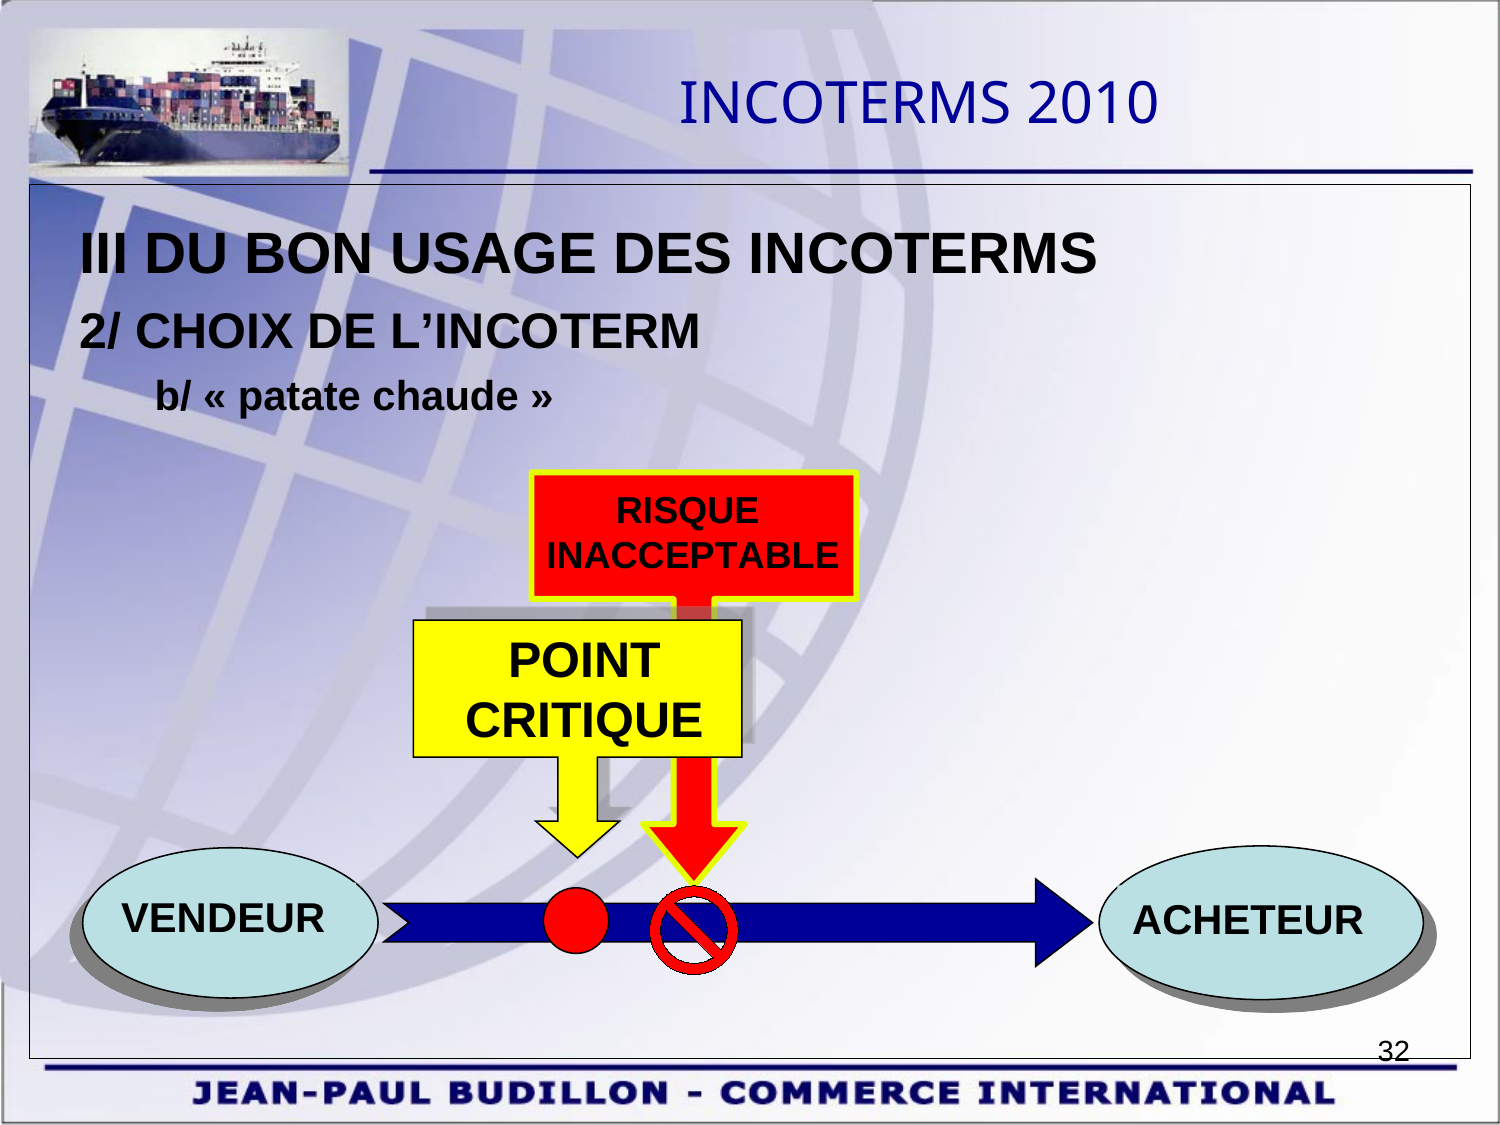

# INCOTERMS 2010
III DU BON USAGE DES INCOTERMS
2/ CHOIX DE L’INCOTERM
b/ « patate chaude »
RISQUE
INACCEPTABLE
POINT CRITIQUE
VENDEUR
ACHETEUR
32